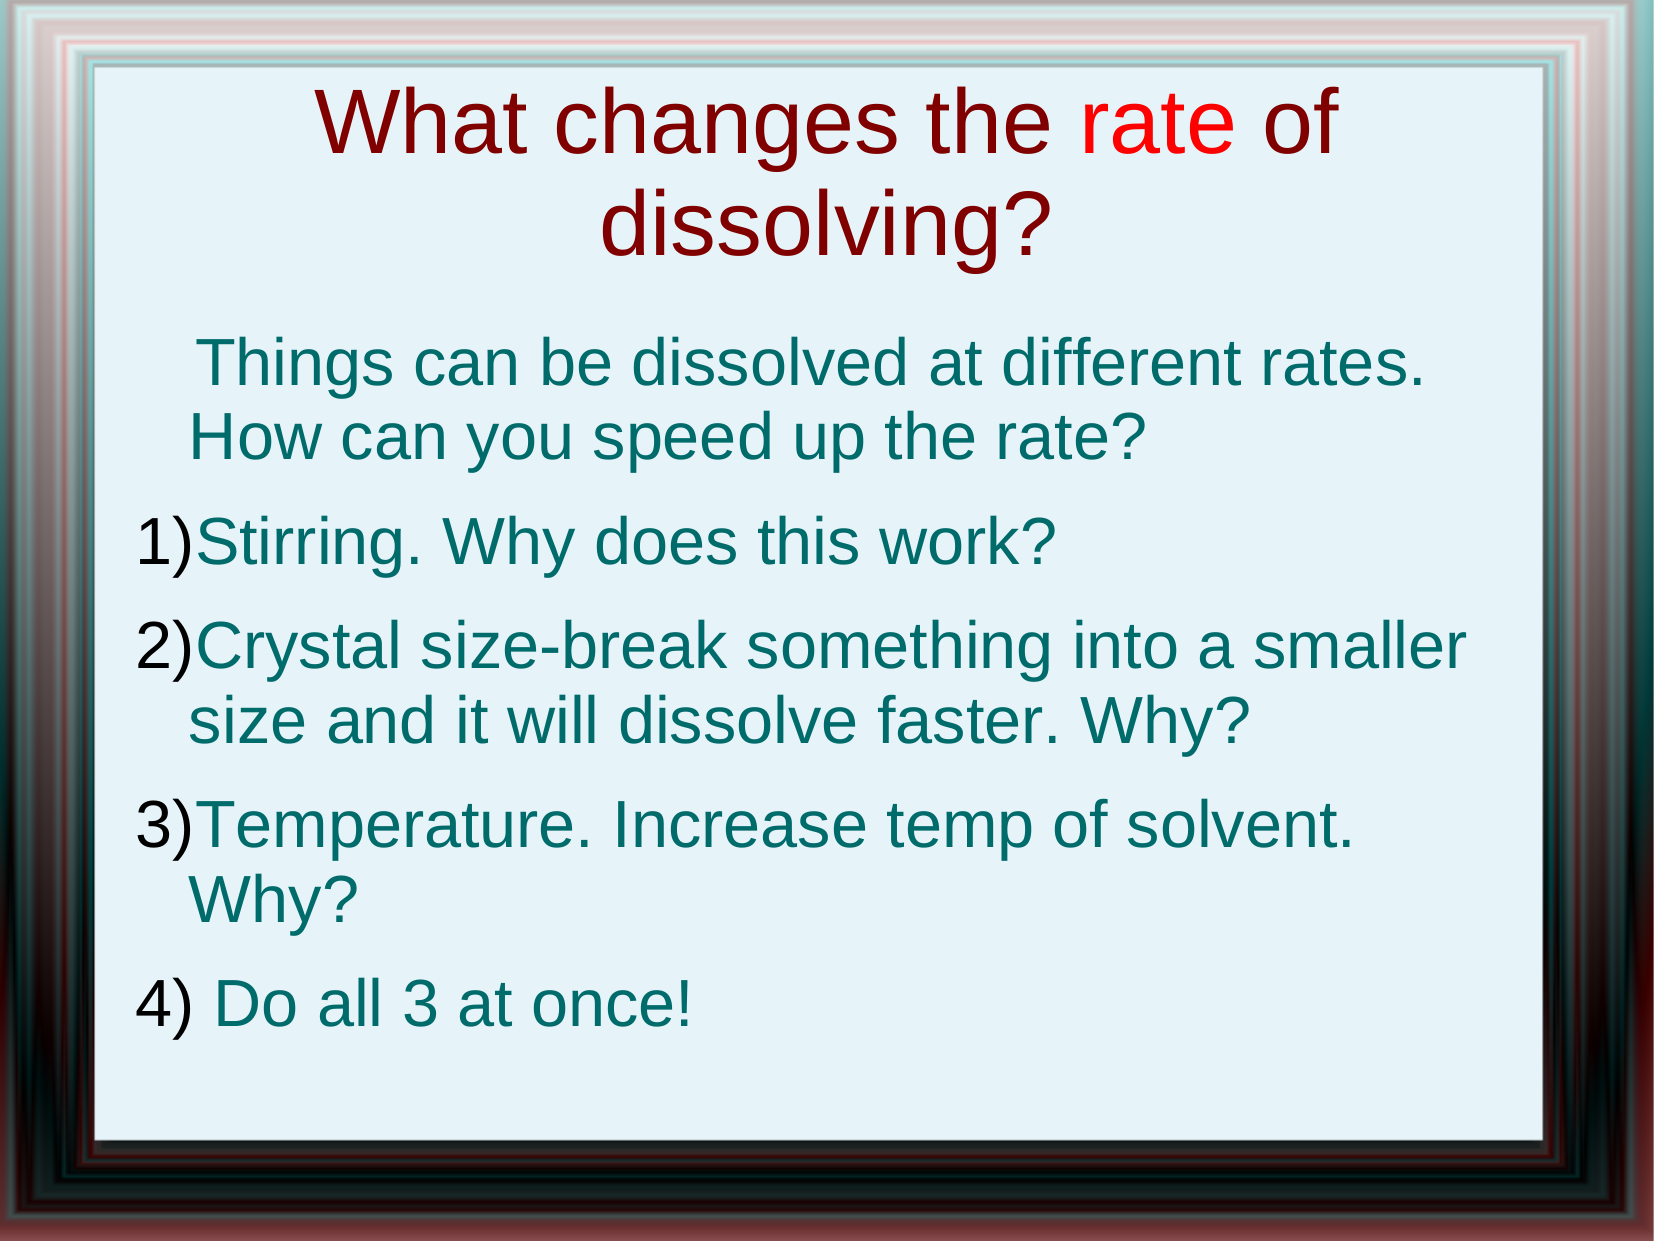

# What changes the rate of dissolving?
Things can be dissolved at different rates. How can you speed up the rate?
Stirring. Why does this work?
Crystal size-break something into a smaller size and it will dissolve faster. Why?
Temperature. Increase temp of solvent. Why?
 Do all 3 at once!